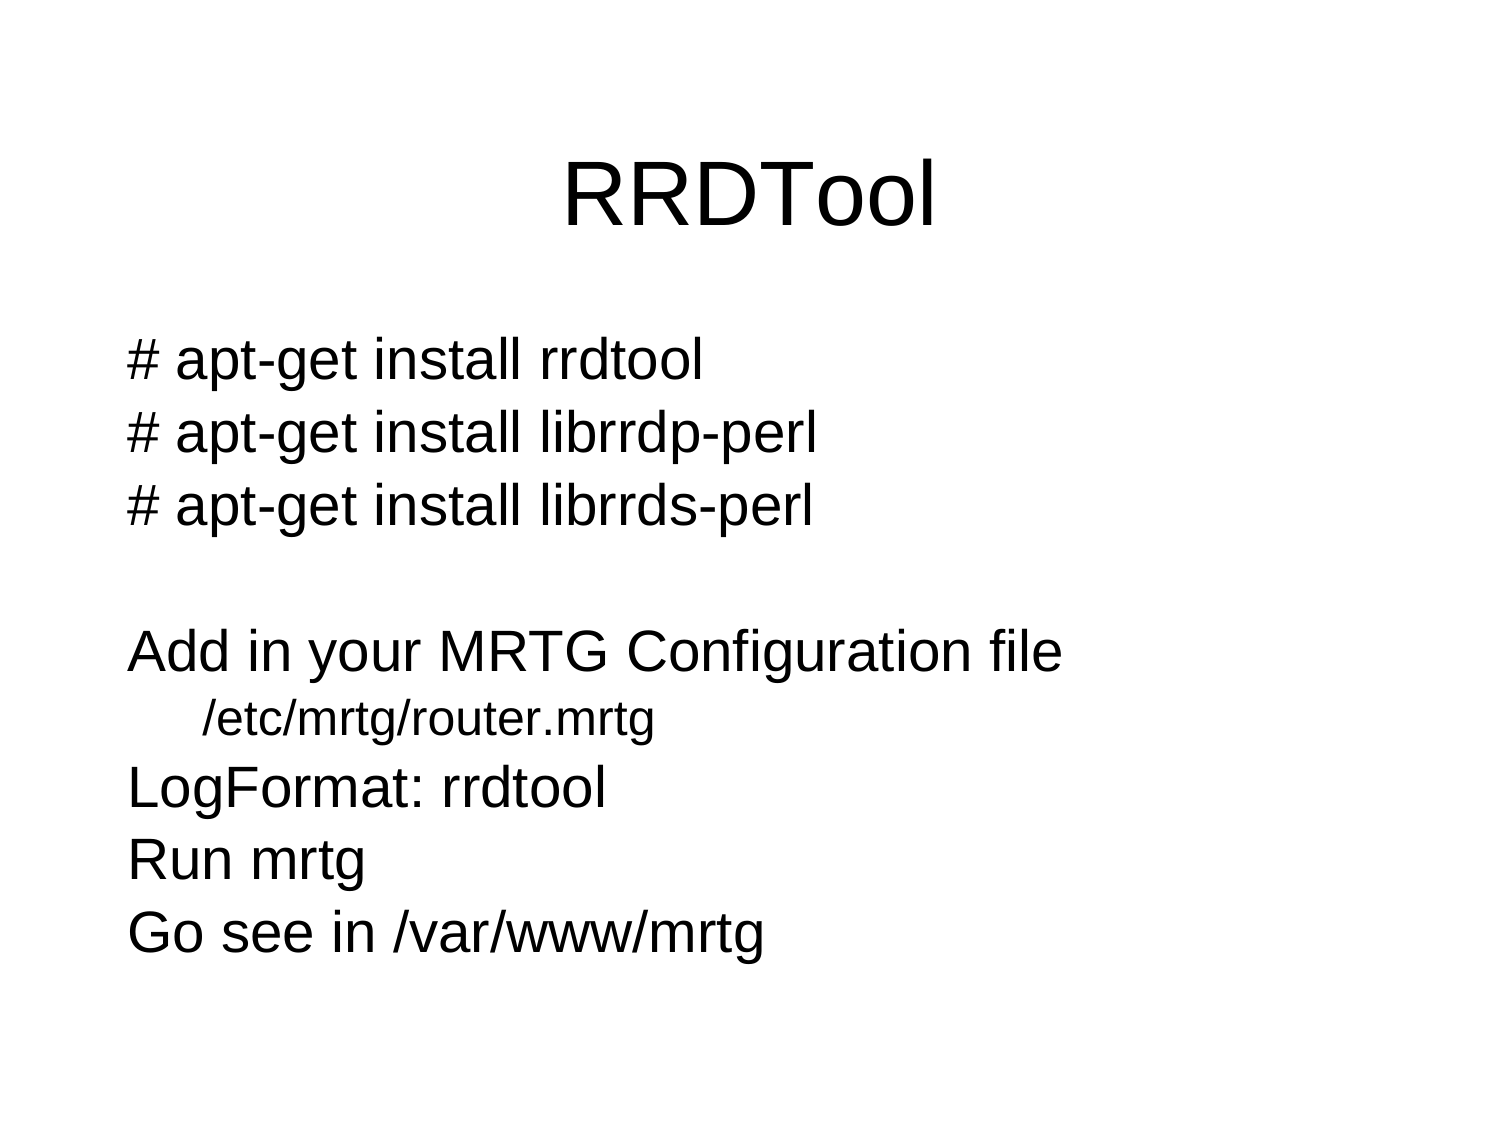

# RRDTool
# apt-get install rrdtool
# apt-get install librrdp-perl
# apt-get install librrds-perl
Add in your MRTG Configuration file
/etc/mrtg/router.mrtg
LogFormat: rrdtool
Run mrtg
Go see in /var/www/mrtg